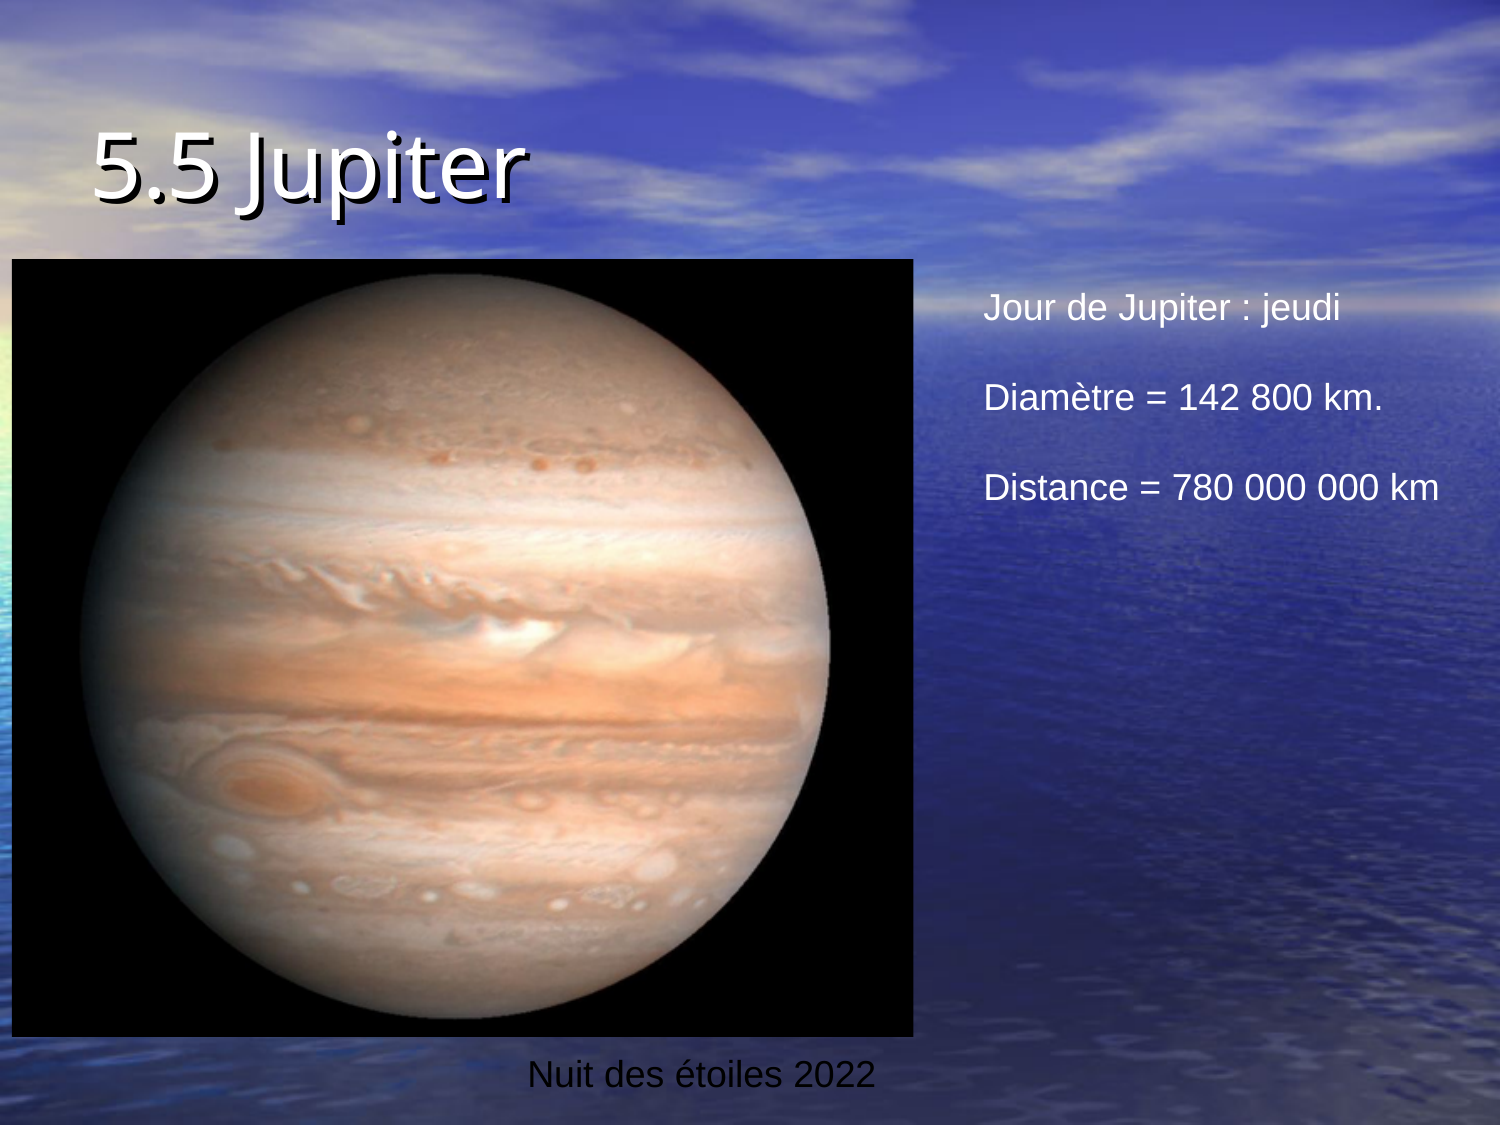

# 5.5 Jupiter
Jour de Jupiter : jeudi
Diamètre = 142 800 km.
Distance = 780 000 000 km
Nuit des étoiles 2022